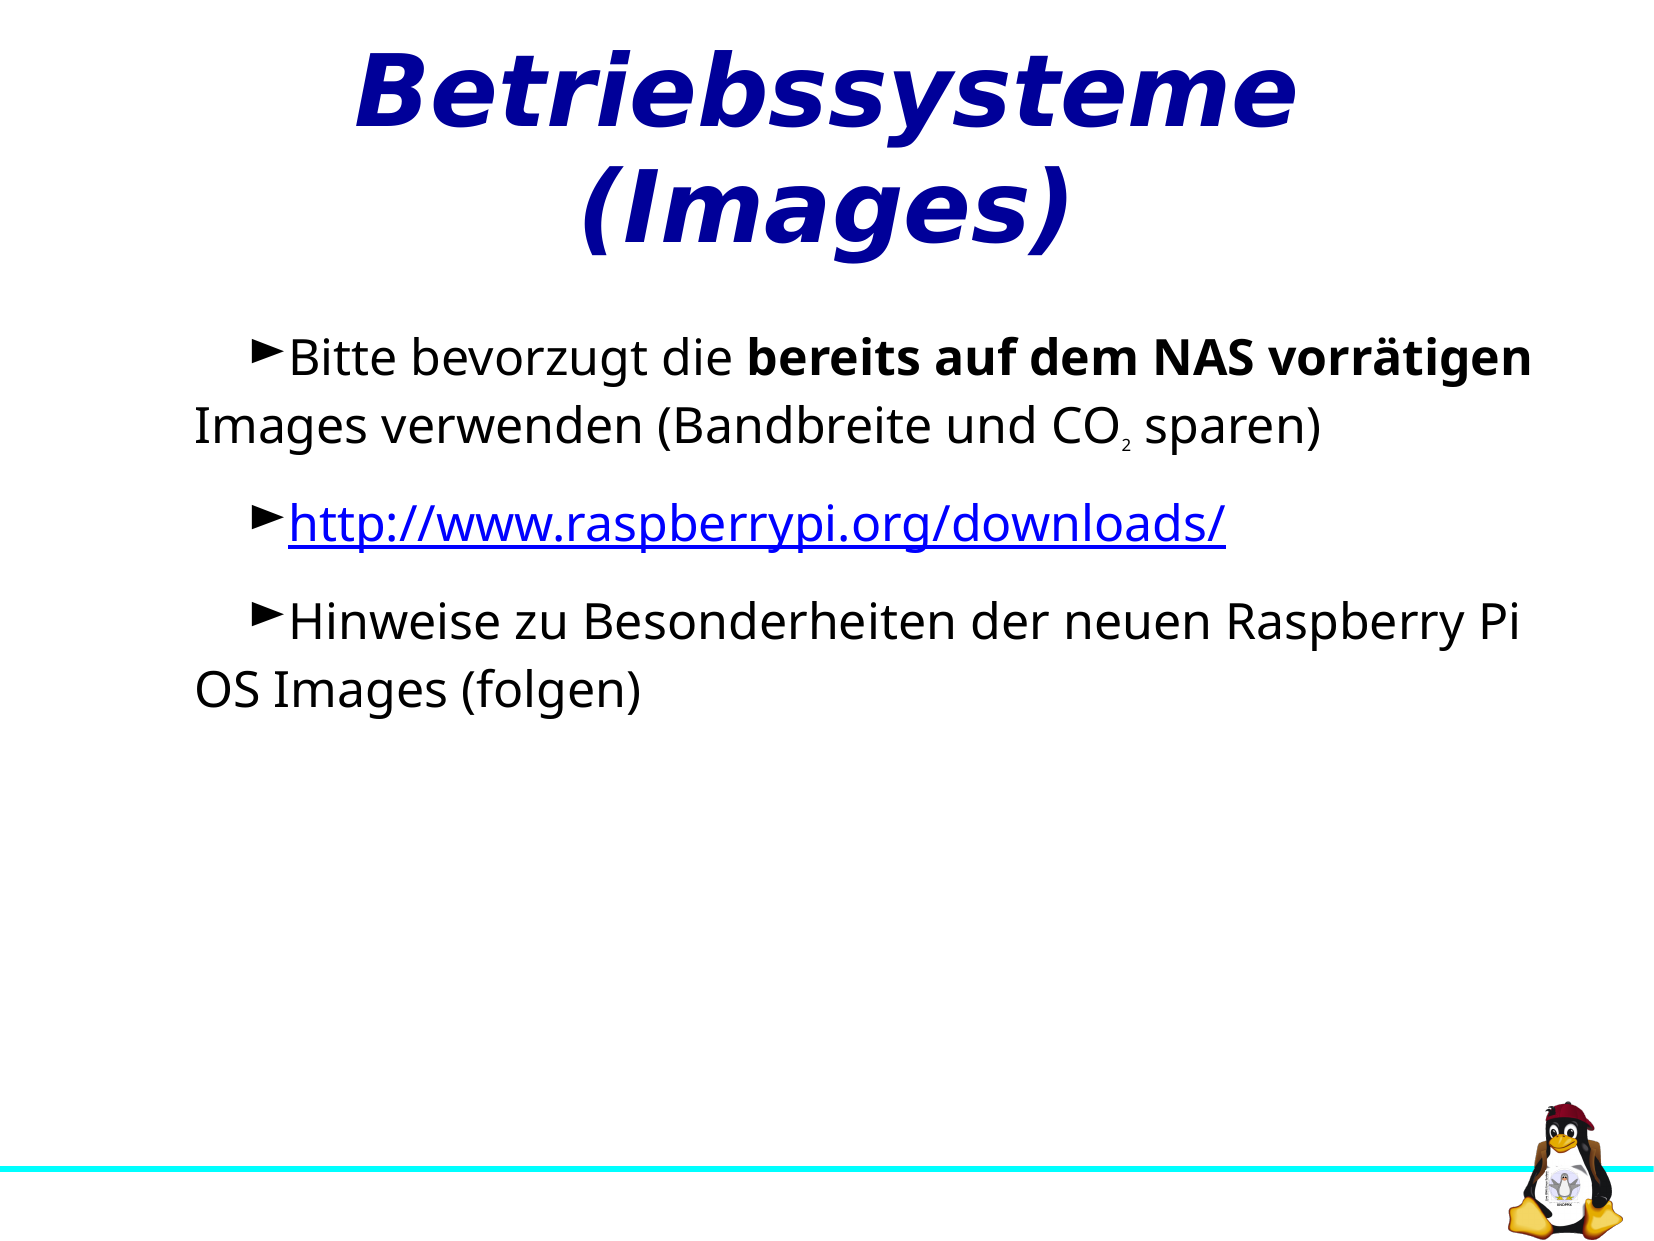

# Betriebssysteme (Images)
Bitte bevorzugt die bereits auf dem NAS vorrätigen Images verwenden (Bandbreite und CO2 sparen)
http://www.raspberrypi.org/downloads/
Hinweise zu Besonderheiten der neuen Raspberry Pi OS Images (folgen)